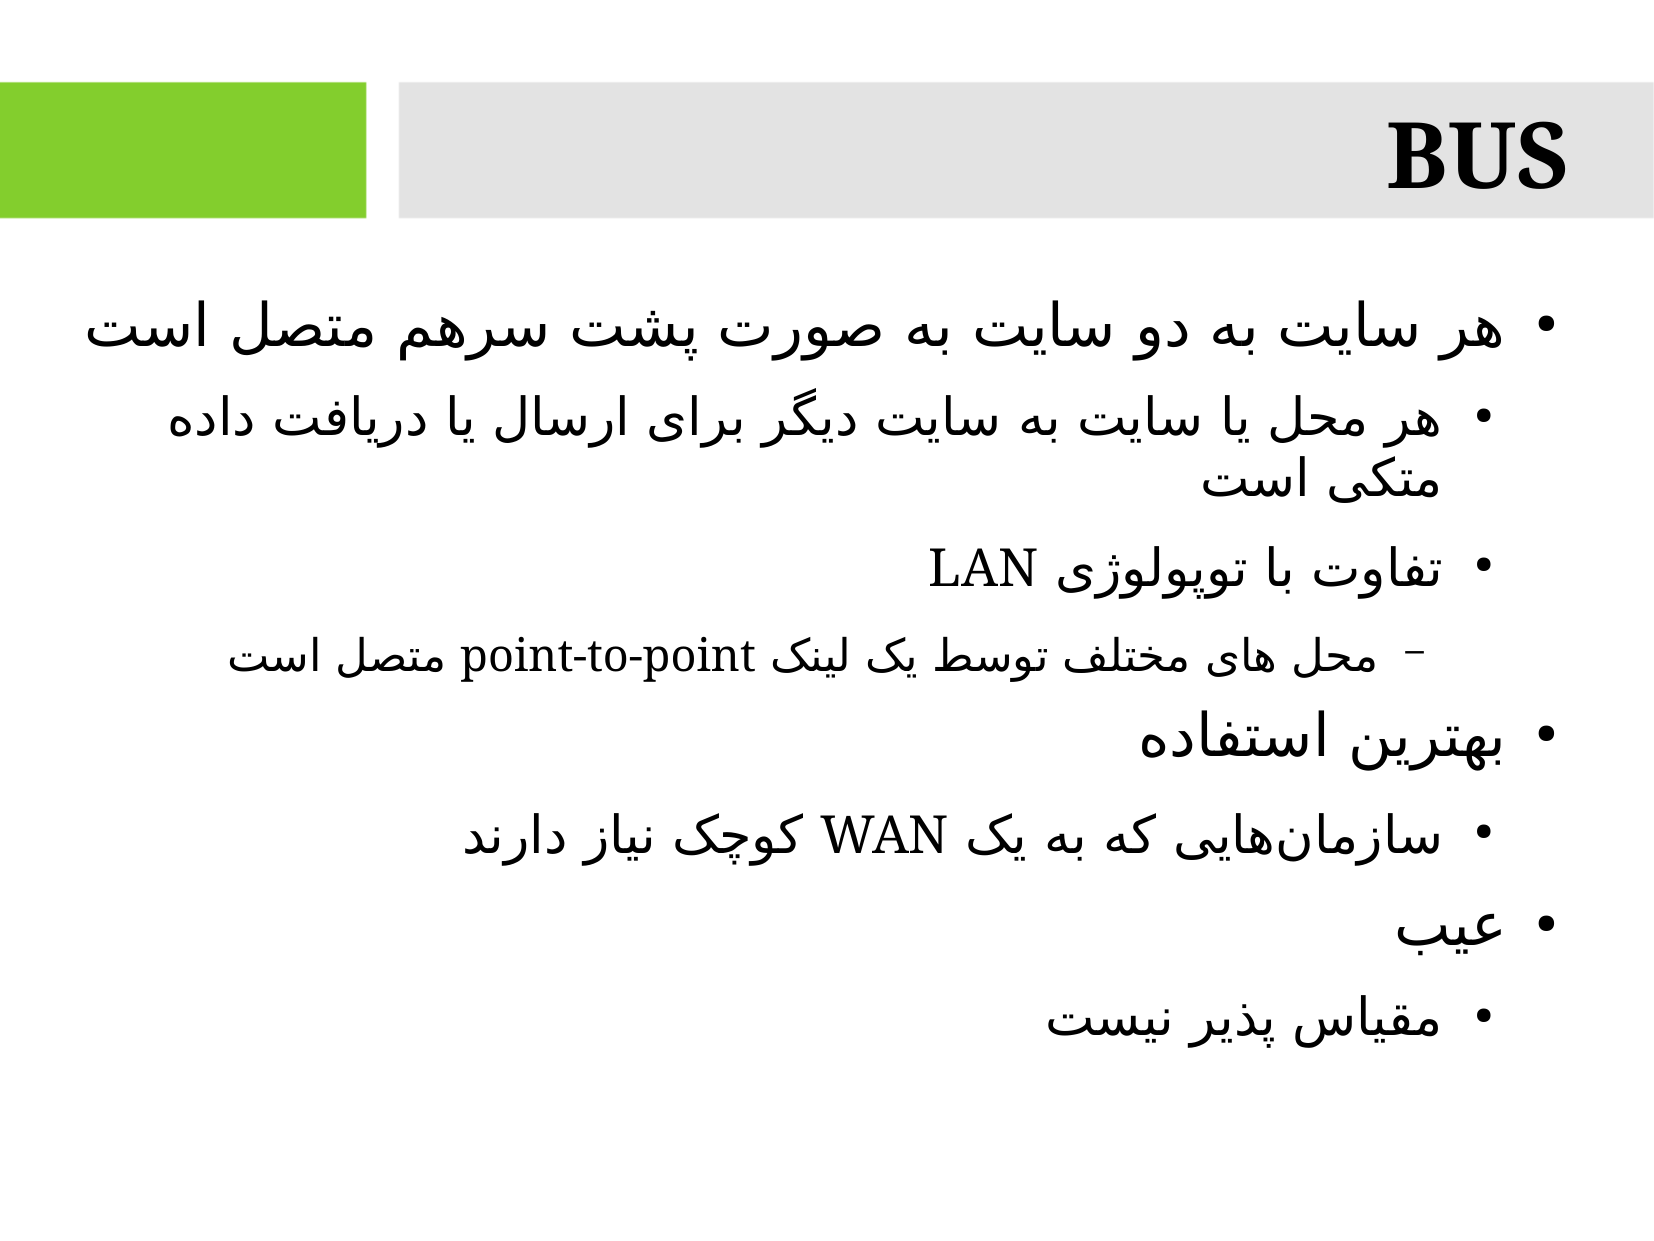

# BUS
هر سایت به دو سایت به صورت پشت سرهم متصل است
هر محل یا سایت به سایت دیگر برای ارسال یا دریافت داده متکی است
تفاوت با توپولوژی LAN
محل های مختلف توسط یک لینک point-to-point متصل است
بهترین استفاده
سازمان‌هایی که به یک WAN کوچک نیاز دارند
عیب
مقیاس پذیر نیست